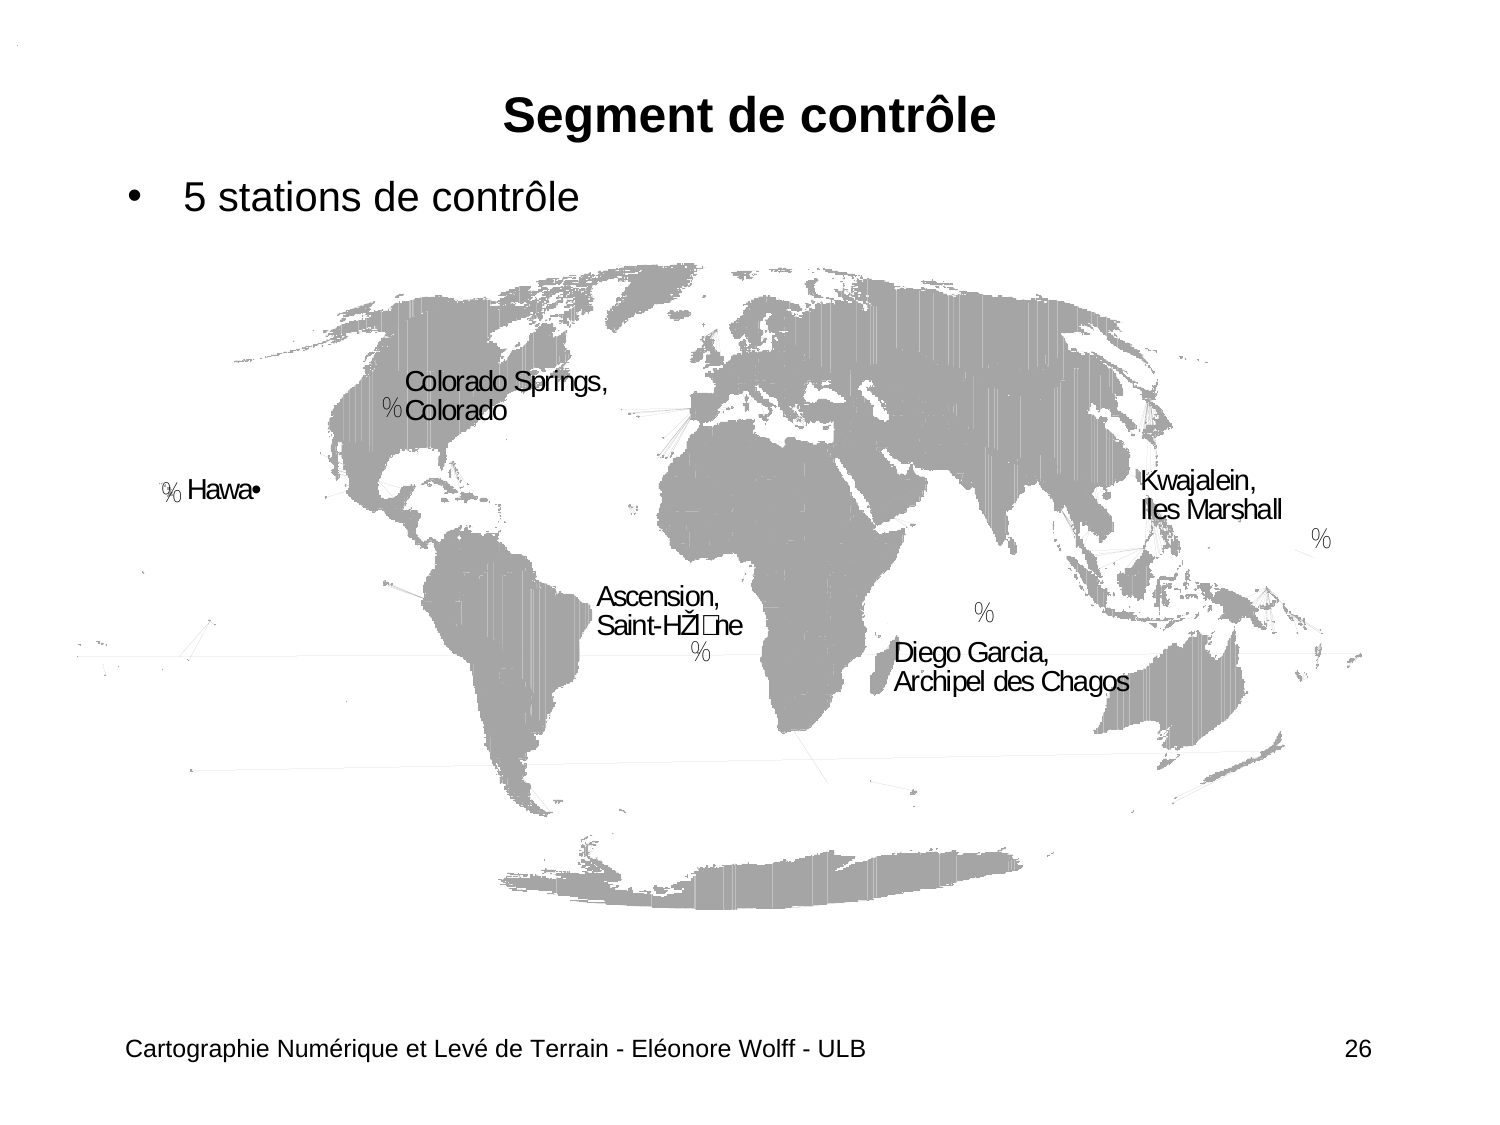

# Segment de contrôle
5 stations de contrôle
Cartographie Numérique et Levé de Terrain - Eléonore Wolff - ULB